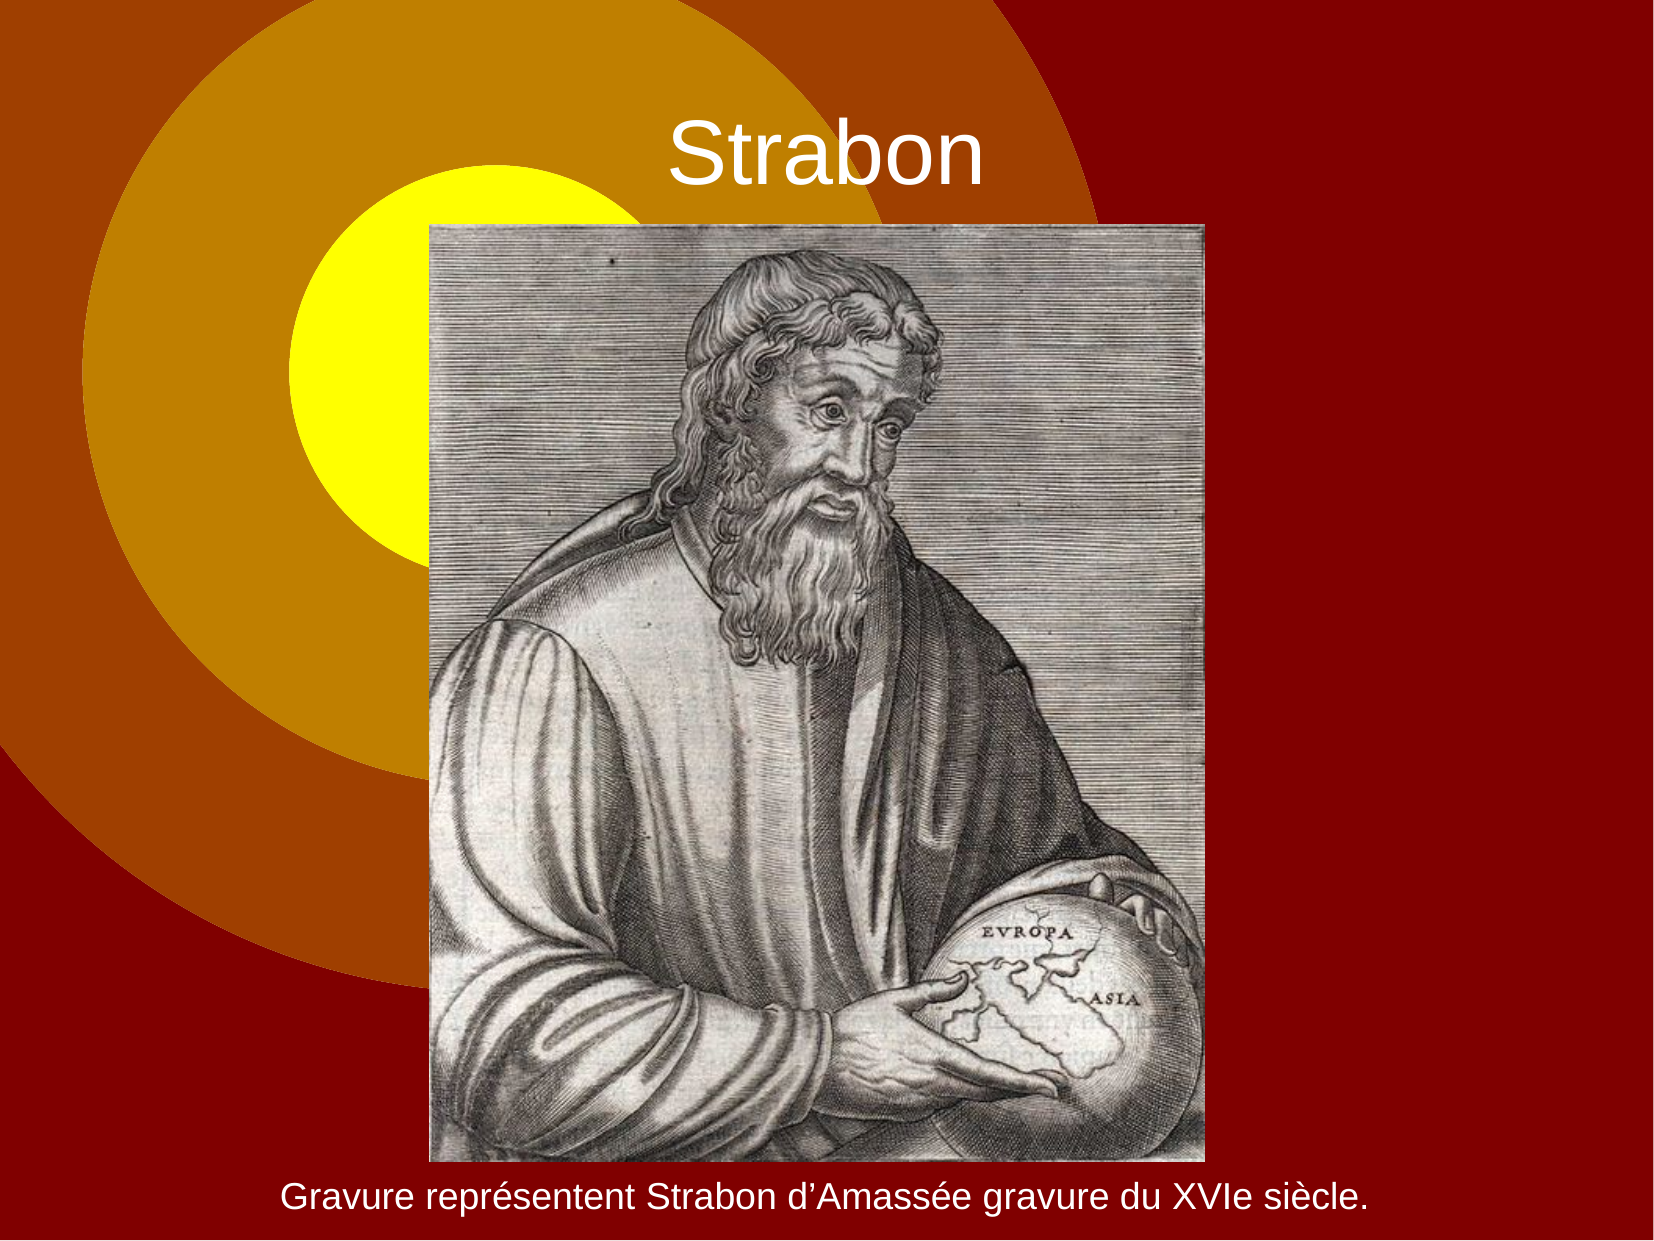

# Strabon
Gravure représentent Strabon d’Amassée gravure du XVIe siècle.